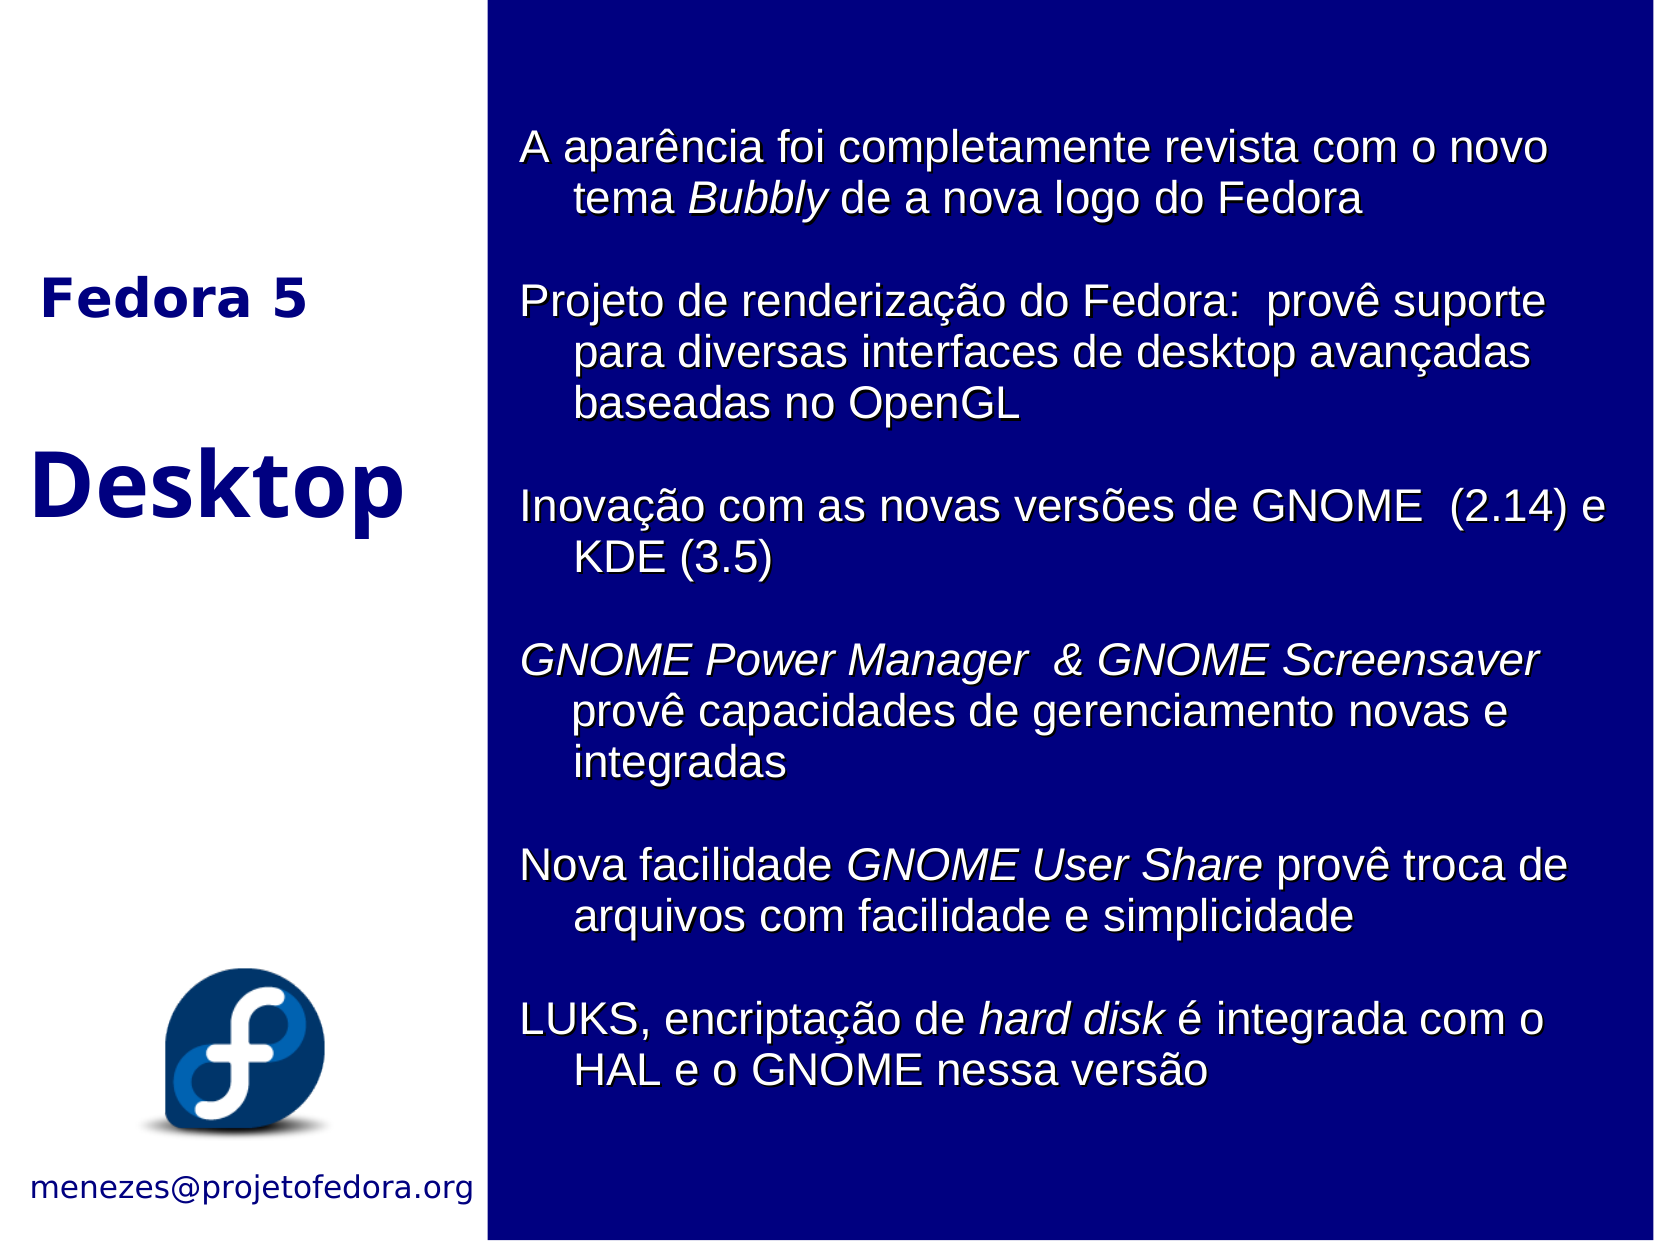

A aparência foi completamente revista com o novo tema Bubbly de a nova logo do Fedora
Projeto de renderização do Fedora: provê suporte para diversas interfaces de desktop avançadas baseadas no OpenGL
Inovação com as novas versões de GNOME (2.14) e KDE (3.5)
GNOME Power Manager & GNOME Screensaver
 provê capacidades de gerenciamento novas e integradas
Nova facilidade GNOME User Share provê troca de arquivos com facilidade e simplicidade
LUKS, encriptação de hard disk é integrada com o HAL e o GNOME nessa versão
Fedora 5
Desktop